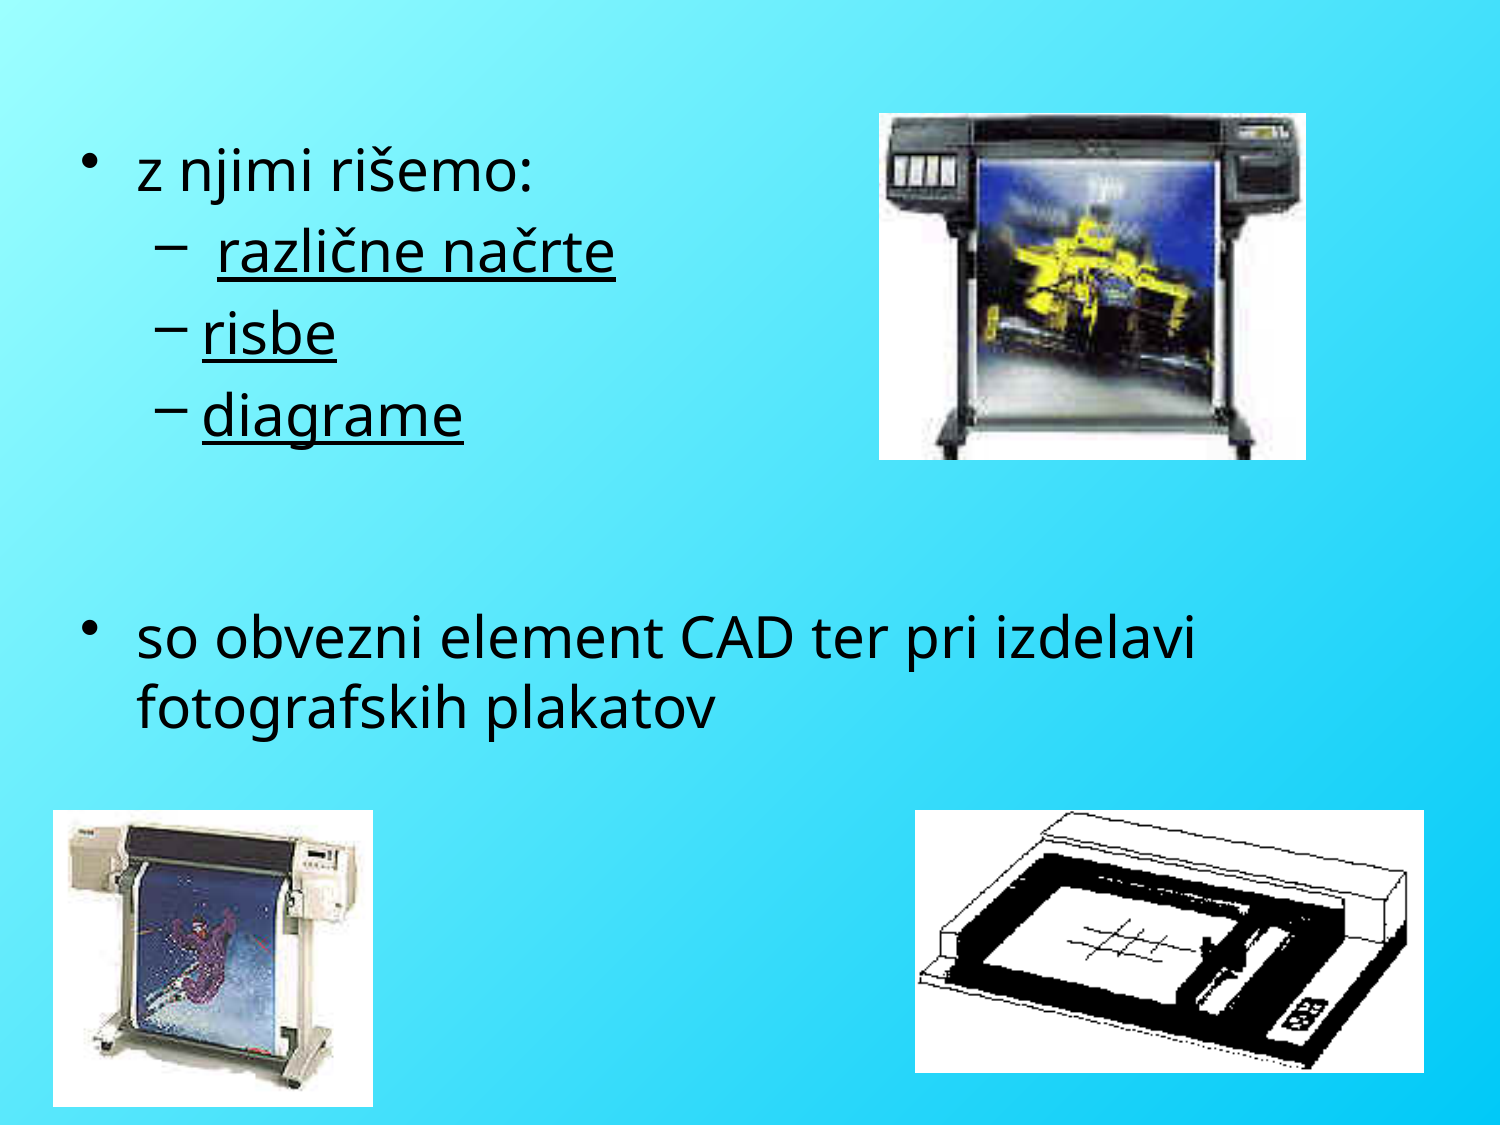

# z njimi rišemo:
 različne načrte
risbe
diagrame
so obvezni element CAD ter pri izdelavi fotografskih plakatov